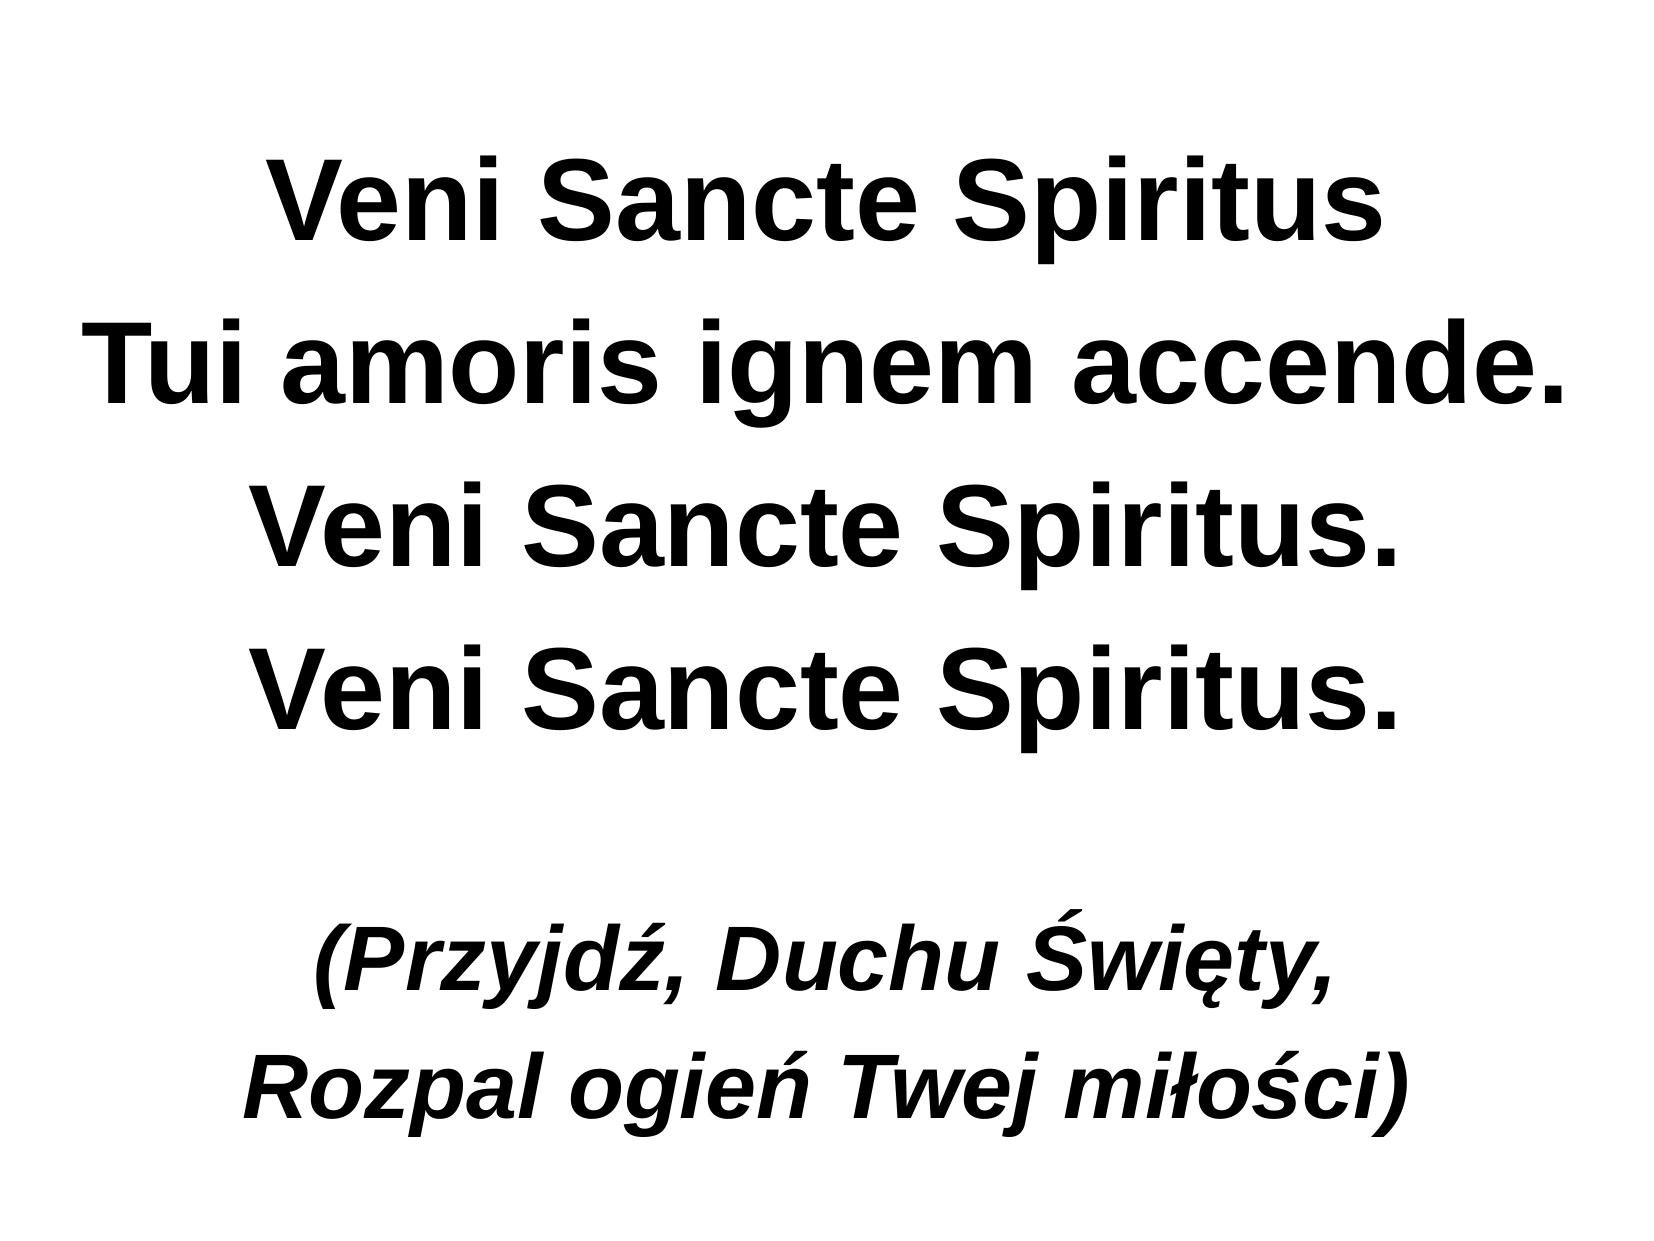

# Veni Sancte Spiritus
Tui amoris ignem accende.
Veni Sancte Spiritus.
Veni Sancte Spiritus.
(Przyjdź, Duchu Święty,
Rozpal ogień Twej miłości)